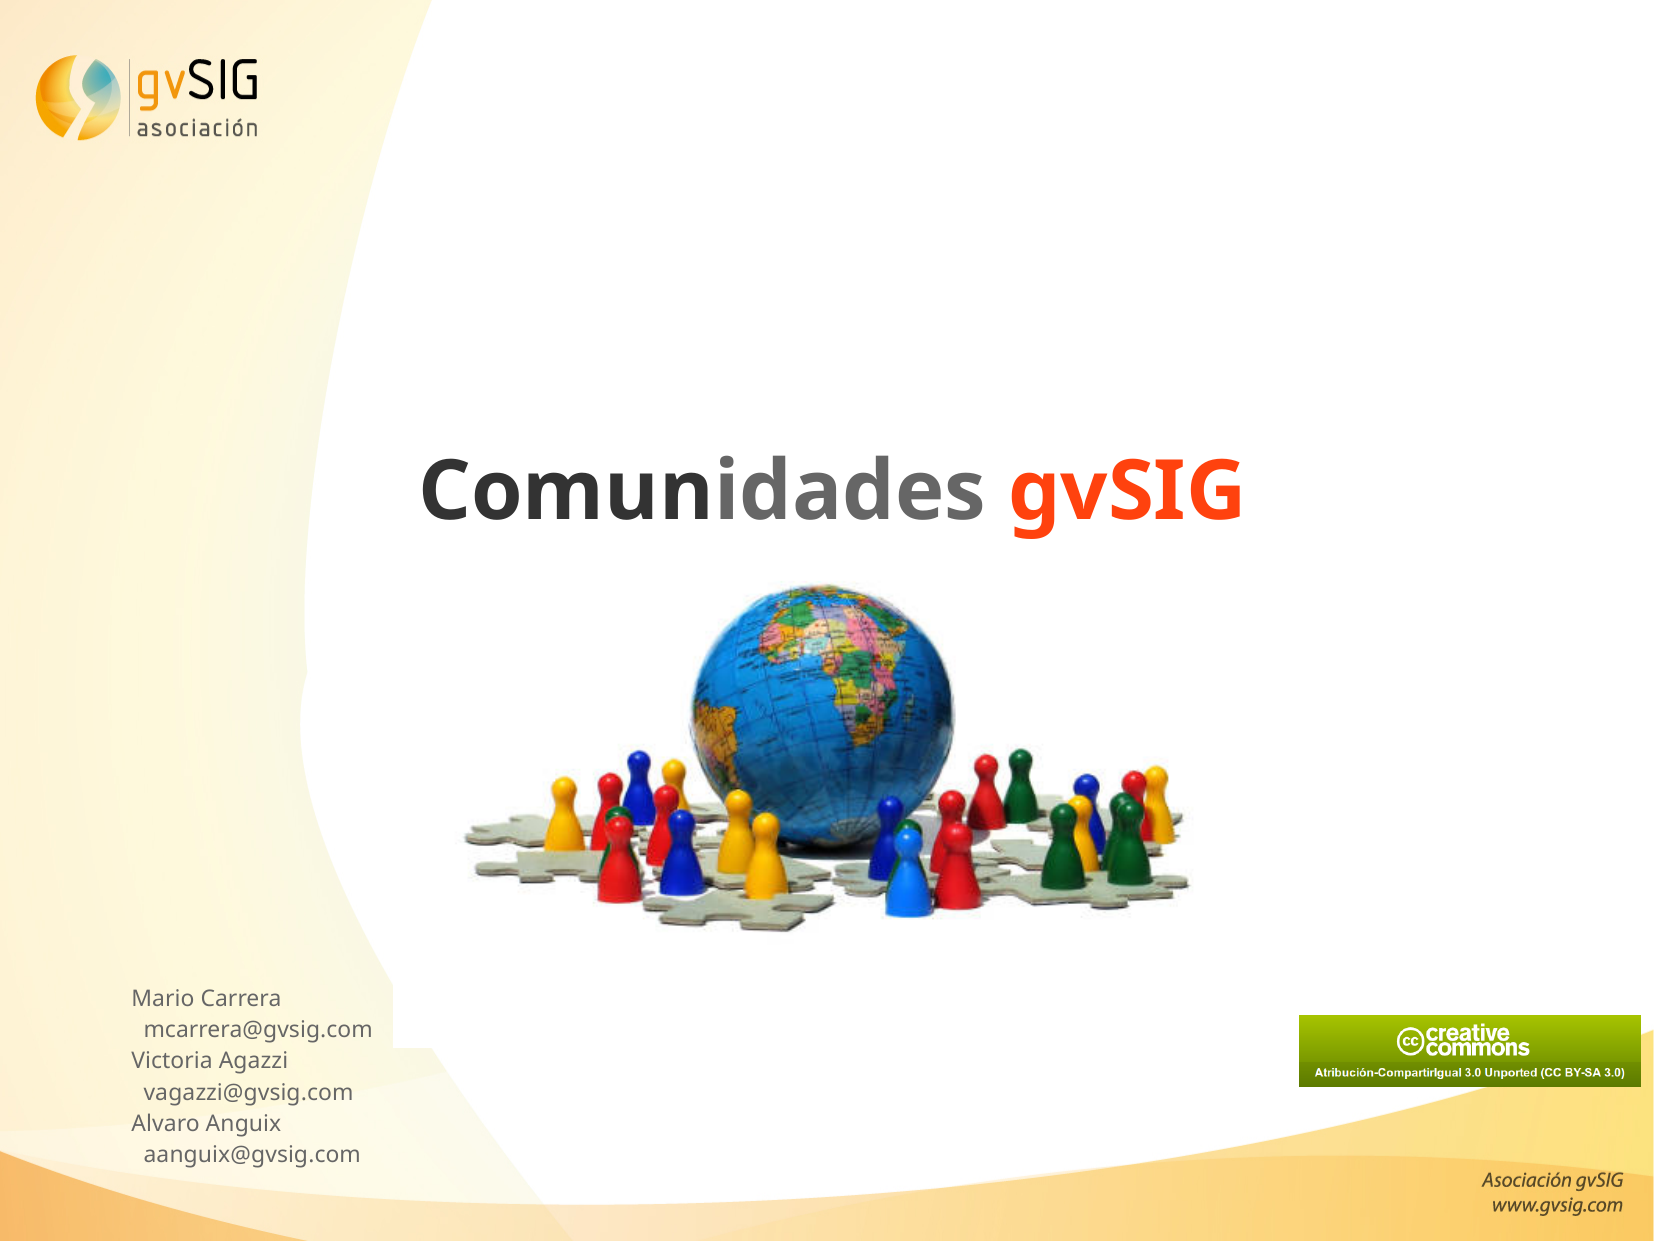

# Comunidades gvSIG
Mario Carrera
 mcarrera@gvsig.com
Victoria Agazzi
 vagazzi@gvsig.com
Alvaro Anguix
 aanguix@gvsig.com